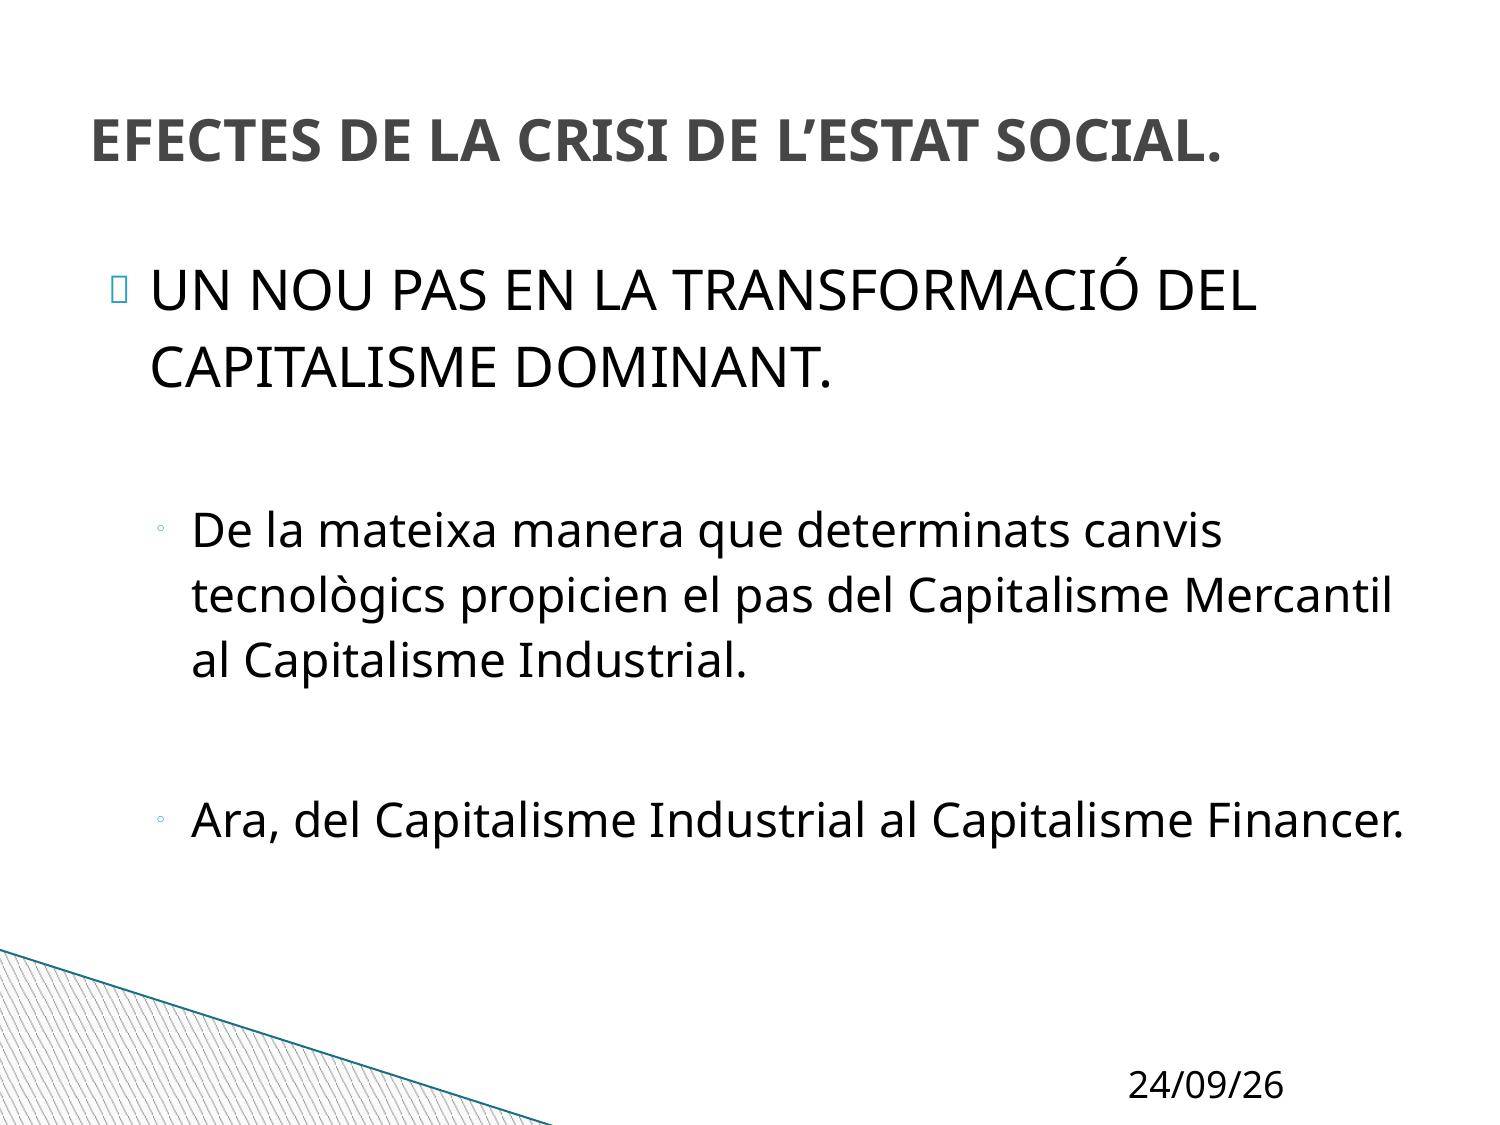

EFECTES DE LA CRISI DE L’ESTAT SOCIAL.
# UN NOU PAS EN LA TRANSFORMACIÓ DEL CAPITALISME DOMINANT.
De la mateixa manera que determinats canvis tecnològics propicien el pas del Capitalisme Mercantil al Capitalisme Industrial.
Ara, del Capitalisme Industrial al Capitalisme Financer.